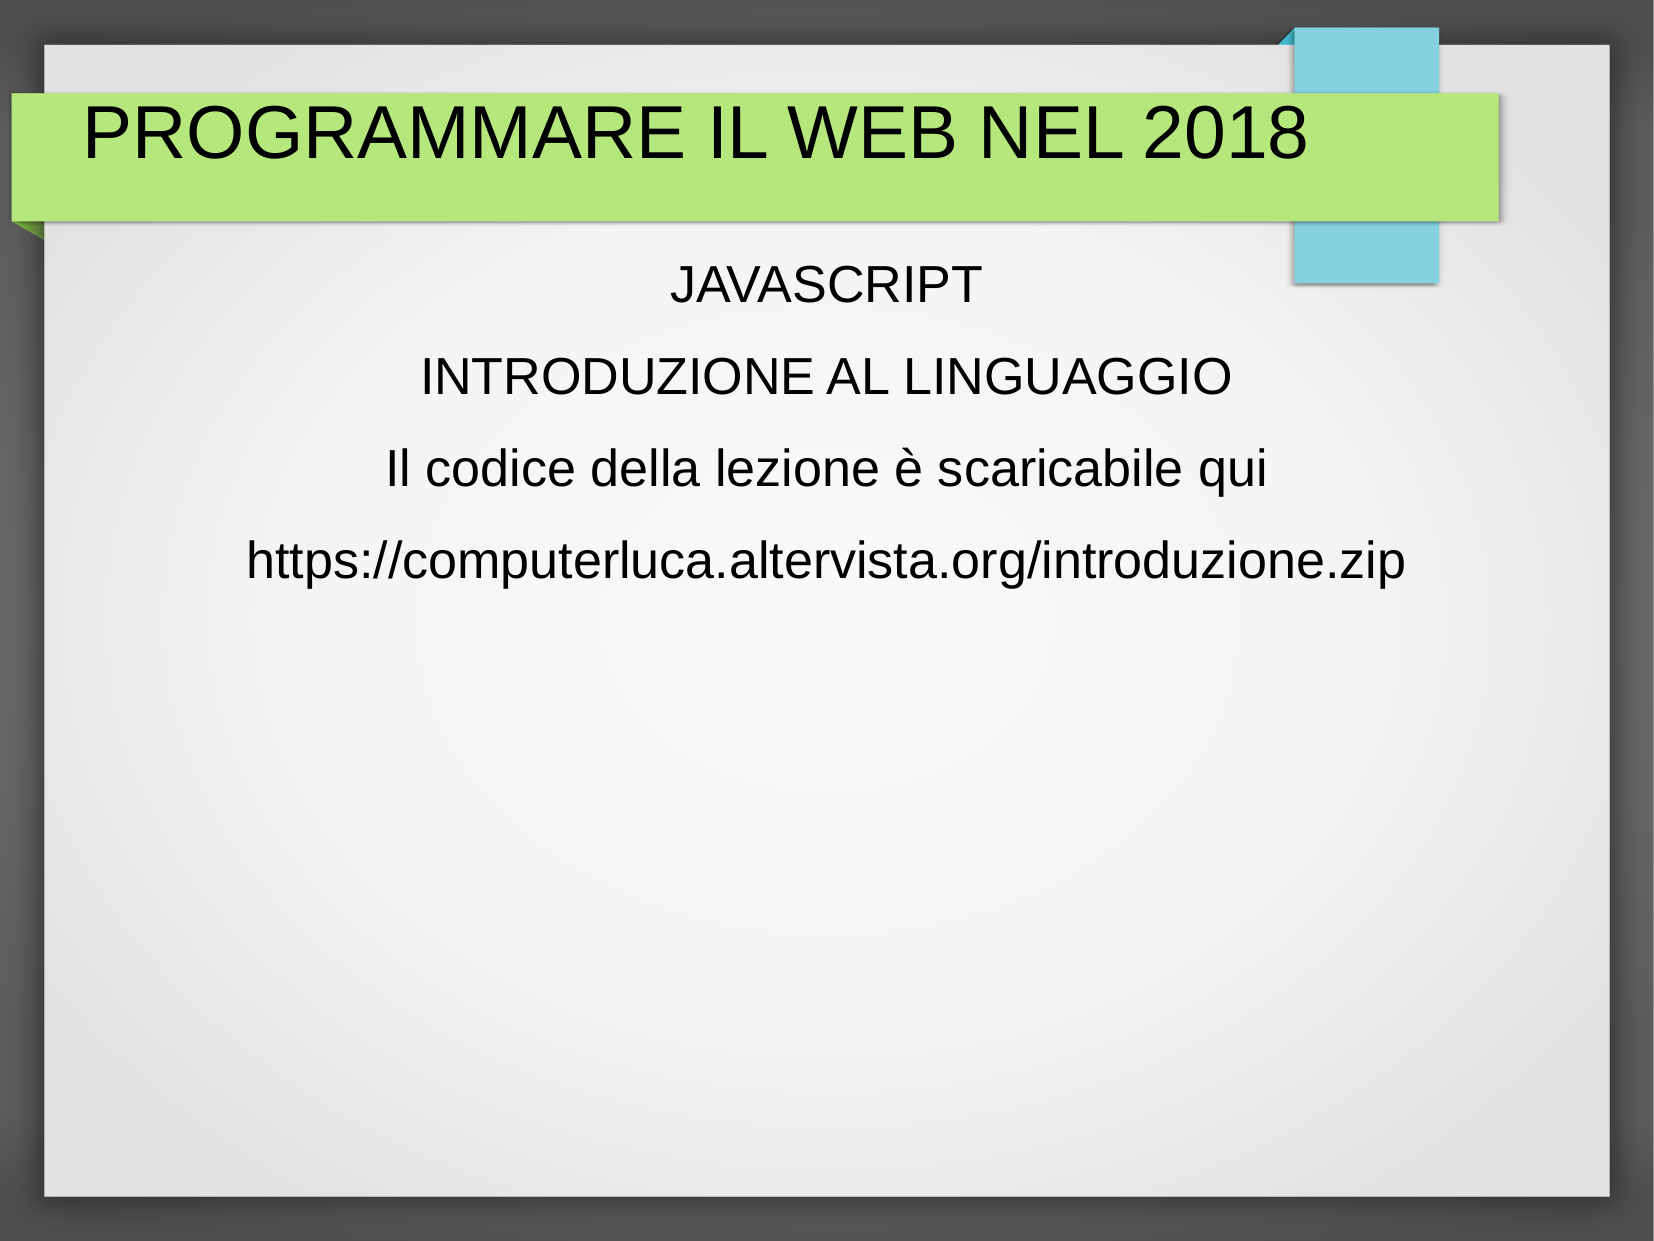

# PROGRAMMARE IL WEB NEL 2018
JAVASCRIPT
INTRODUZIONE AL LINGUAGGIO
Il codice della lezione è scaricabile qui
https://computerluca.altervista.org/introduzione.zip